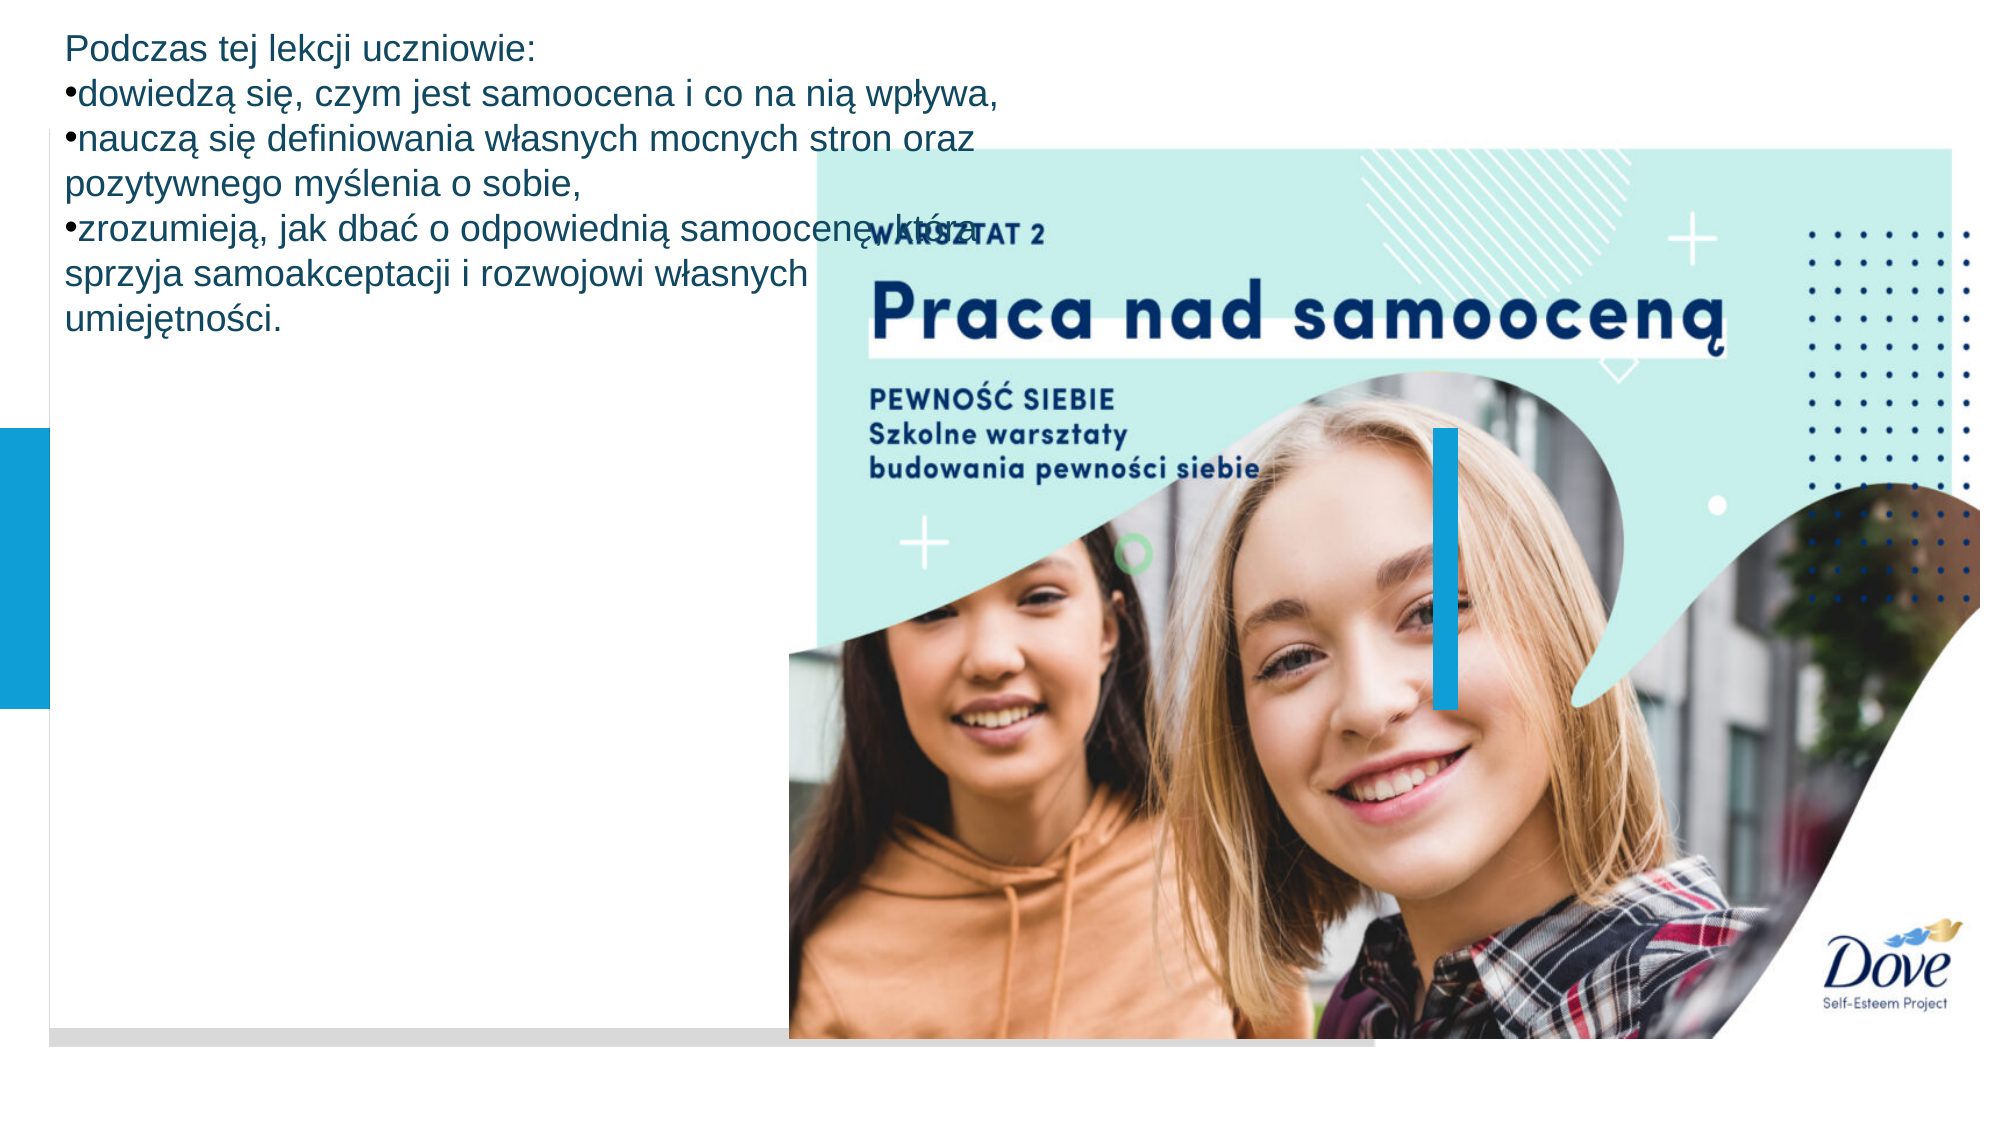

Podczas tej lekcji uczniowie:
dowiedzą się, czym jest samoocena i co na nią wpływa,
nauczą się definiowania własnych mocnych stron oraz pozytywnego myślenia o sobie,
zrozumieją, jak dbać o odpowiednią samoocenę, która sprzyja samoakceptacji i rozwojowi własnych umiejętności.
# Podczas tej lekcji uczniowie: dowiedzą się, czym jest samoocena i co na nią wpływa, nauczą się definiowania własnych mocnych stron oraz pozytywnego myślenia o sobie, zrozumieją, jak dbać o odpowiednią samoocenę, która sprzyja samoakceptacji i rozwojowi własnych umiejętności.